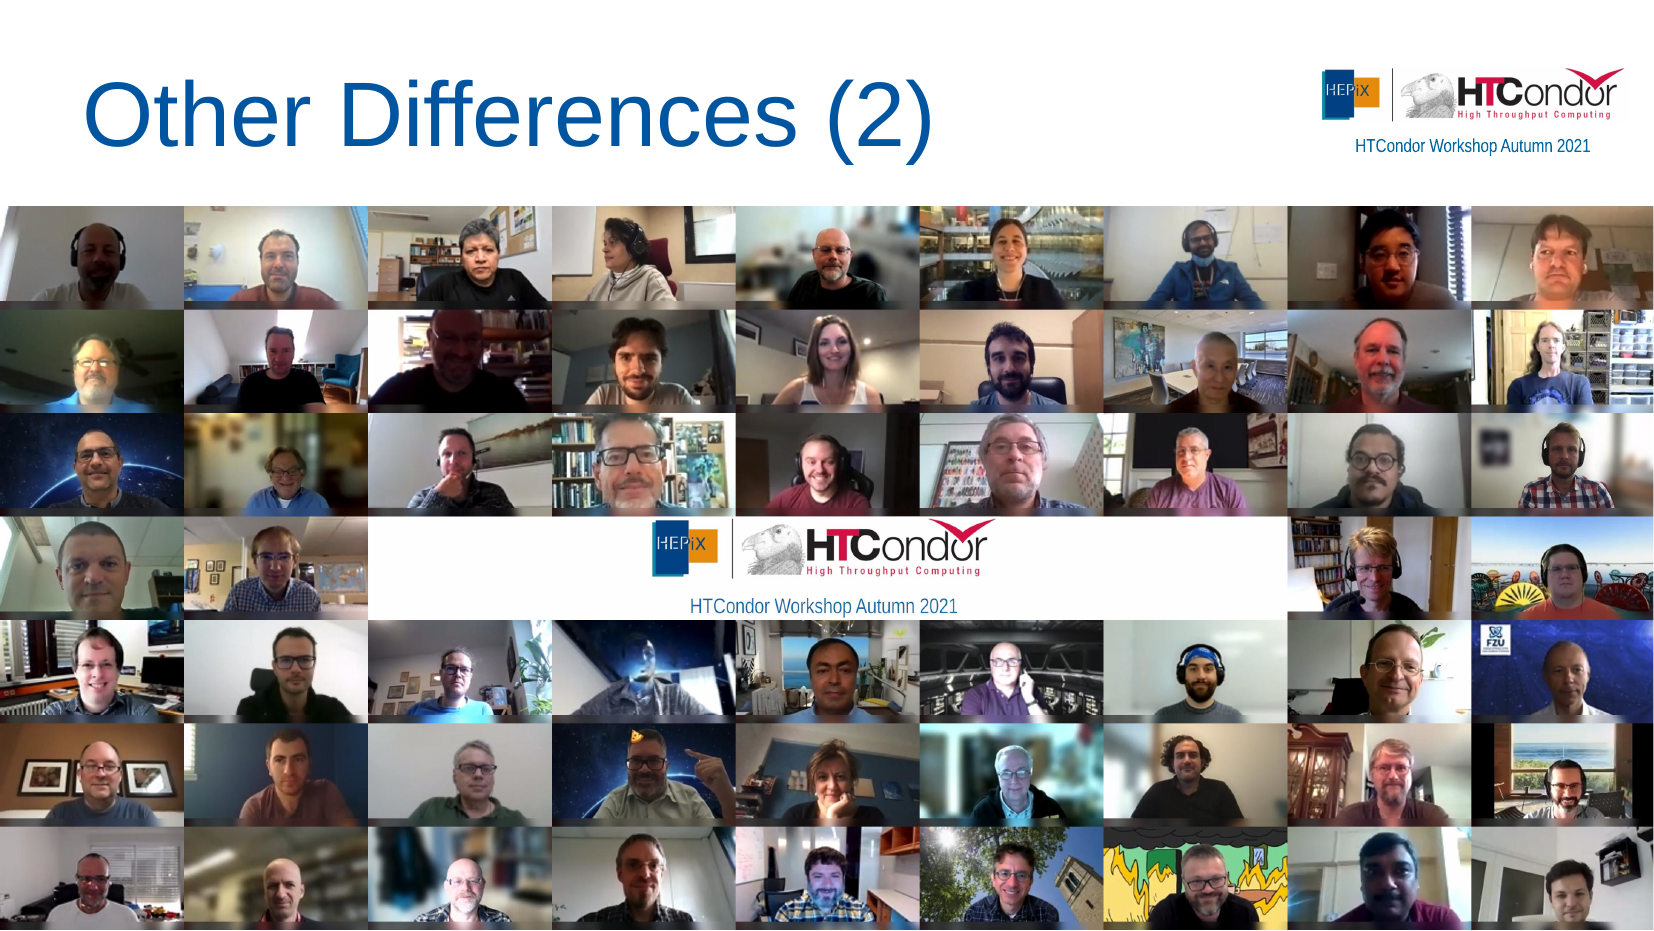

# Other Differences (2)
26-Oct-2021
HTCondor workshop report – Helge Meinhard (at) CERN.ch
10